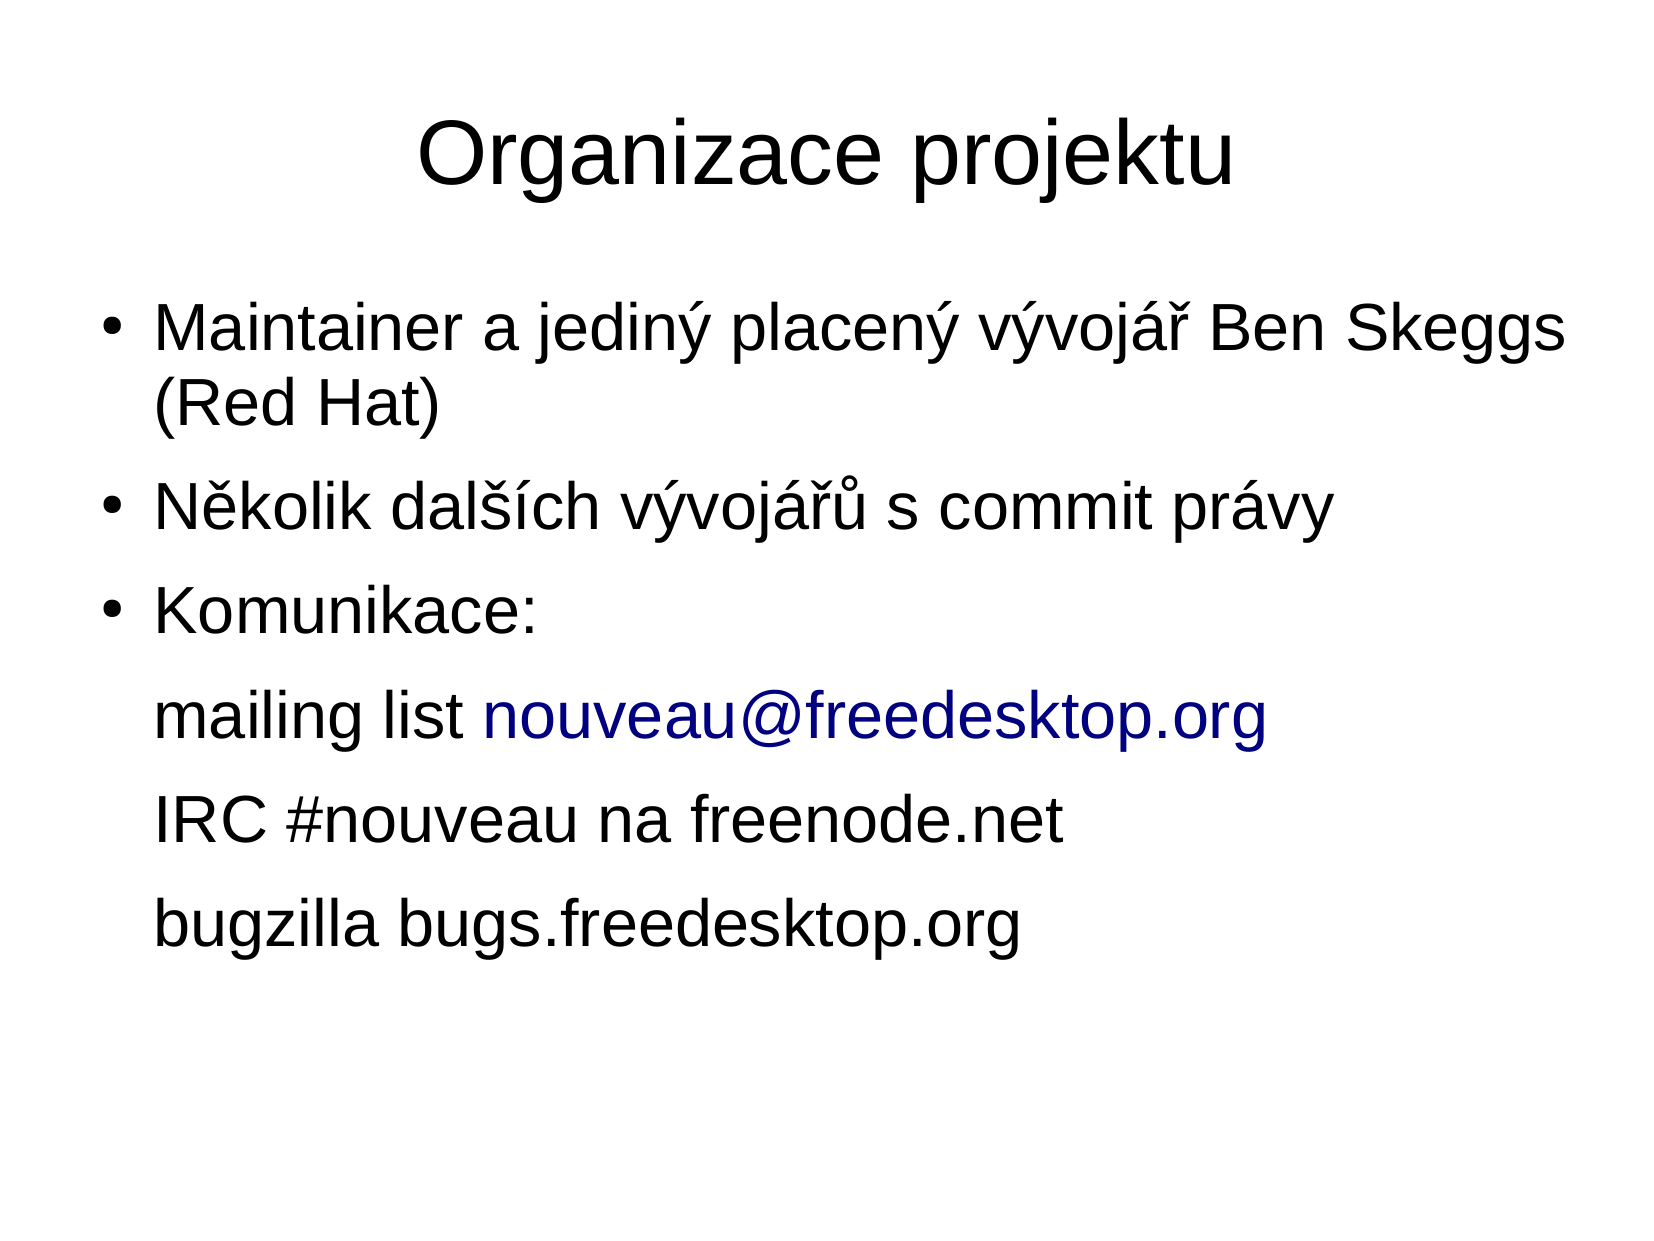

# Organizace projektu
Maintainer a jediný placený vývojář Ben Skeggs (Red Hat)
Několik dalších vývojářů s commit právy
Komunikace:
mailing list nouveau@freedesktop.org
IRC #nouveau na freenode.net
bugzilla bugs.freedesktop.org